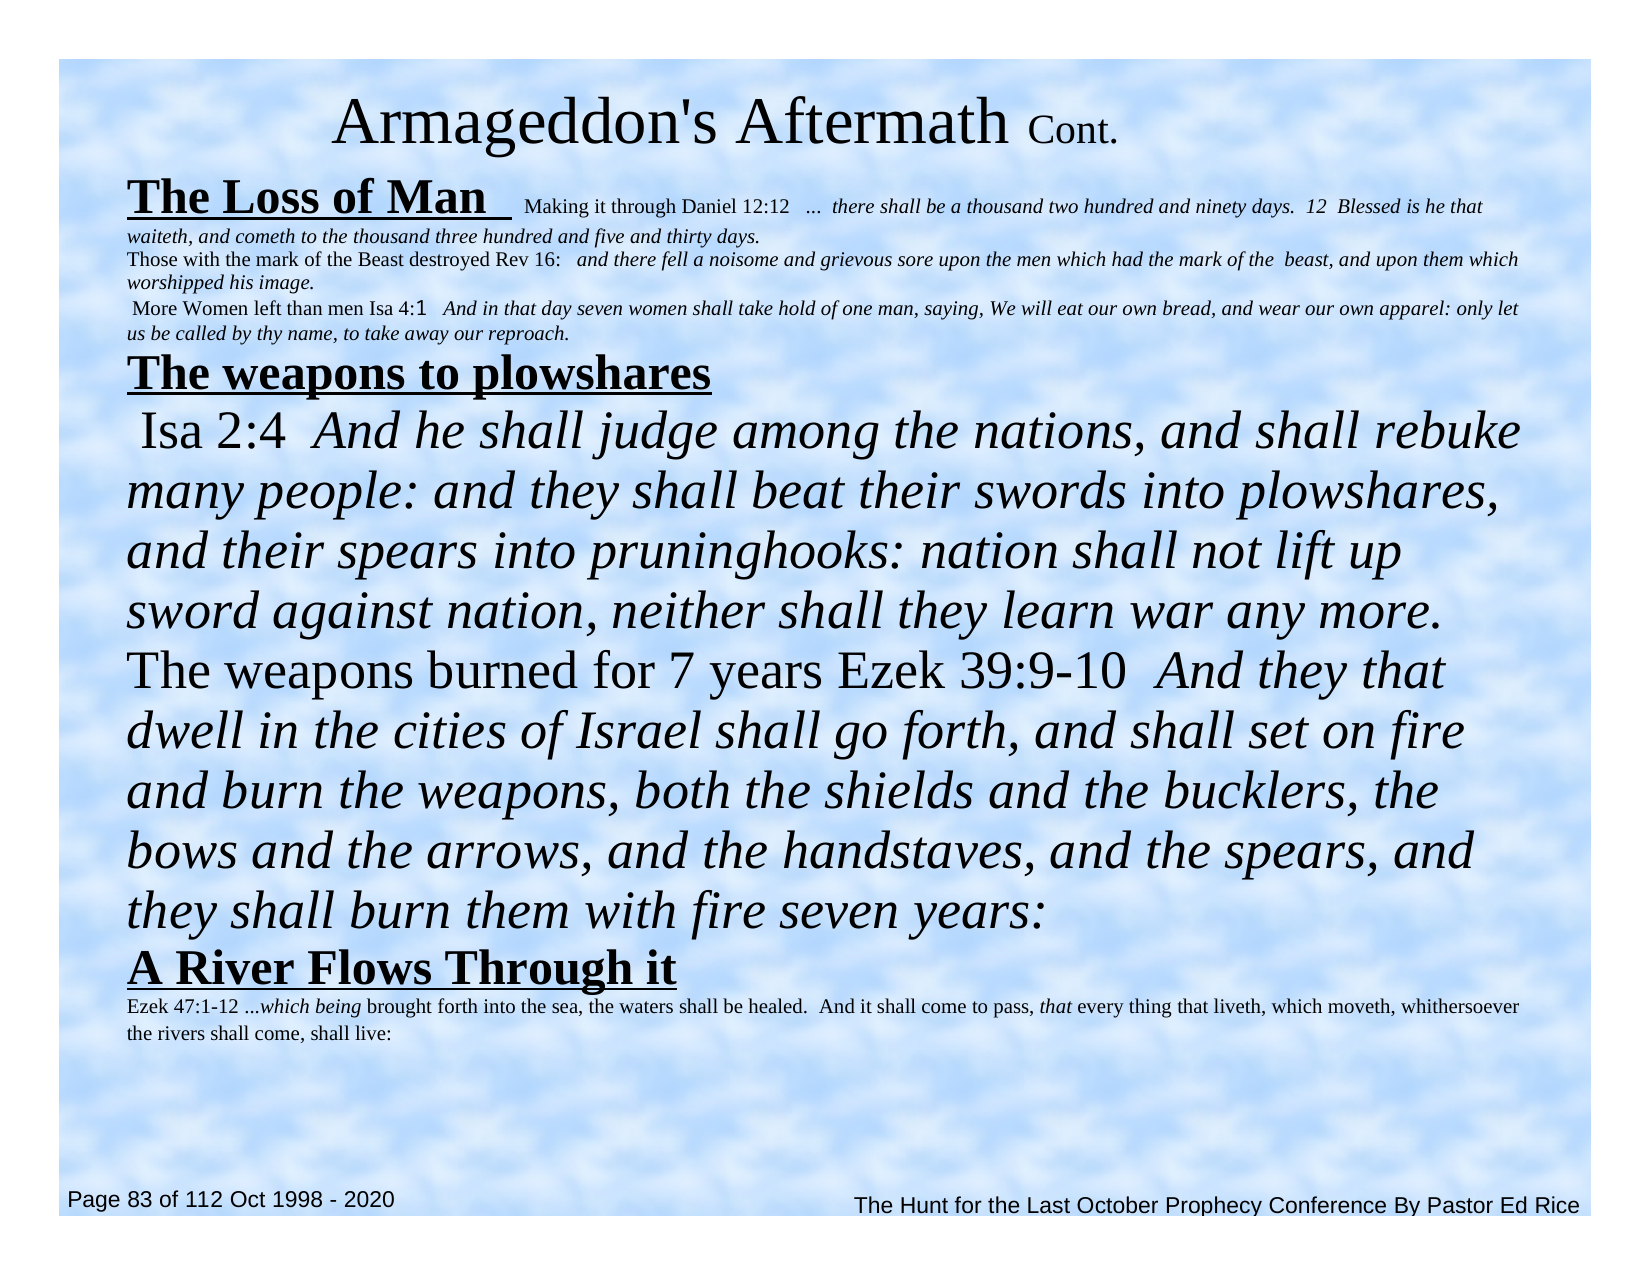

# Armageddon's Aftermath Cont.
The Loss of Man Making it through Daniel 12:12 ... there shall be a thousand two hundred and ninety days. 12 Blessed is he that waiteth, and cometh to the thousand three hundred and five and thirty days.
Those with the mark of the Beast destroyed Rev 16: and there fell a noisome and grievous sore upon the men which had the mark of the beast, and upon them which worshipped his image.
 More Women left than men Isa 4:1 And in that day seven women shall take hold of one man, saying, We will eat our own bread, and wear our own apparel: only let us be called by thy name, to take away our reproach.
The weapons to plowshares
 Isa 2:4 And he shall judge among the nations, and shall rebuke many people: and they shall beat their swords into plowshares, and their spears into pruninghooks: nation shall not lift up sword against nation, neither shall they learn war any more.
The weapons burned for 7 years Ezek 39:9-10 And they that dwell in the cities of Israel shall go forth, and shall set on fire and burn the weapons, both the shields and the bucklers, the bows and the arrows, and the handstaves, and the spears, and they shall burn them with fire seven years:
A River Flows Through it
Ezek 47:1-12 ...which being brought forth into the sea, the waters shall be healed. And it shall come to pass, that every thing that liveth, which moveth, whithersoever the rivers shall come, shall live: